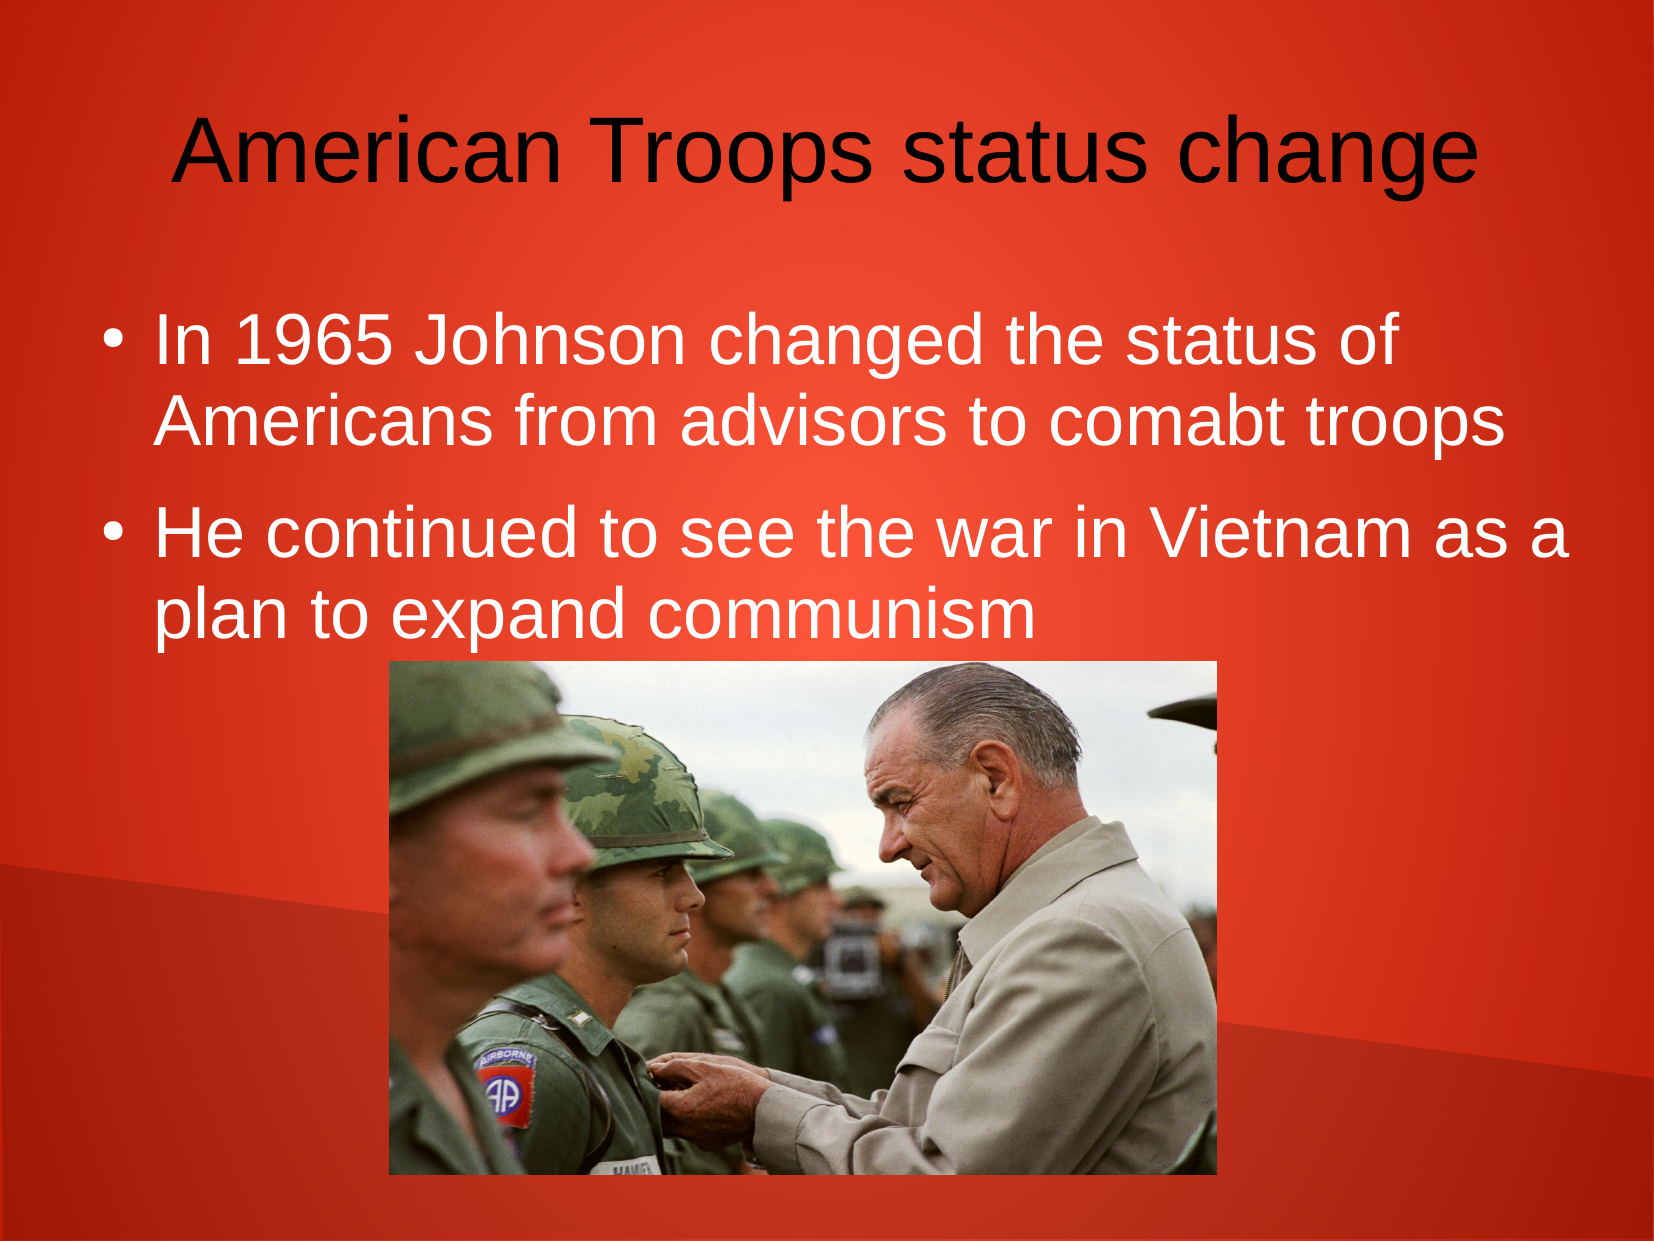

# American Troops status change
In 1965 Johnson changed the status of Americans from advisors to comabt troops
He continued to see the war in Vietnam as a plan to expand communism